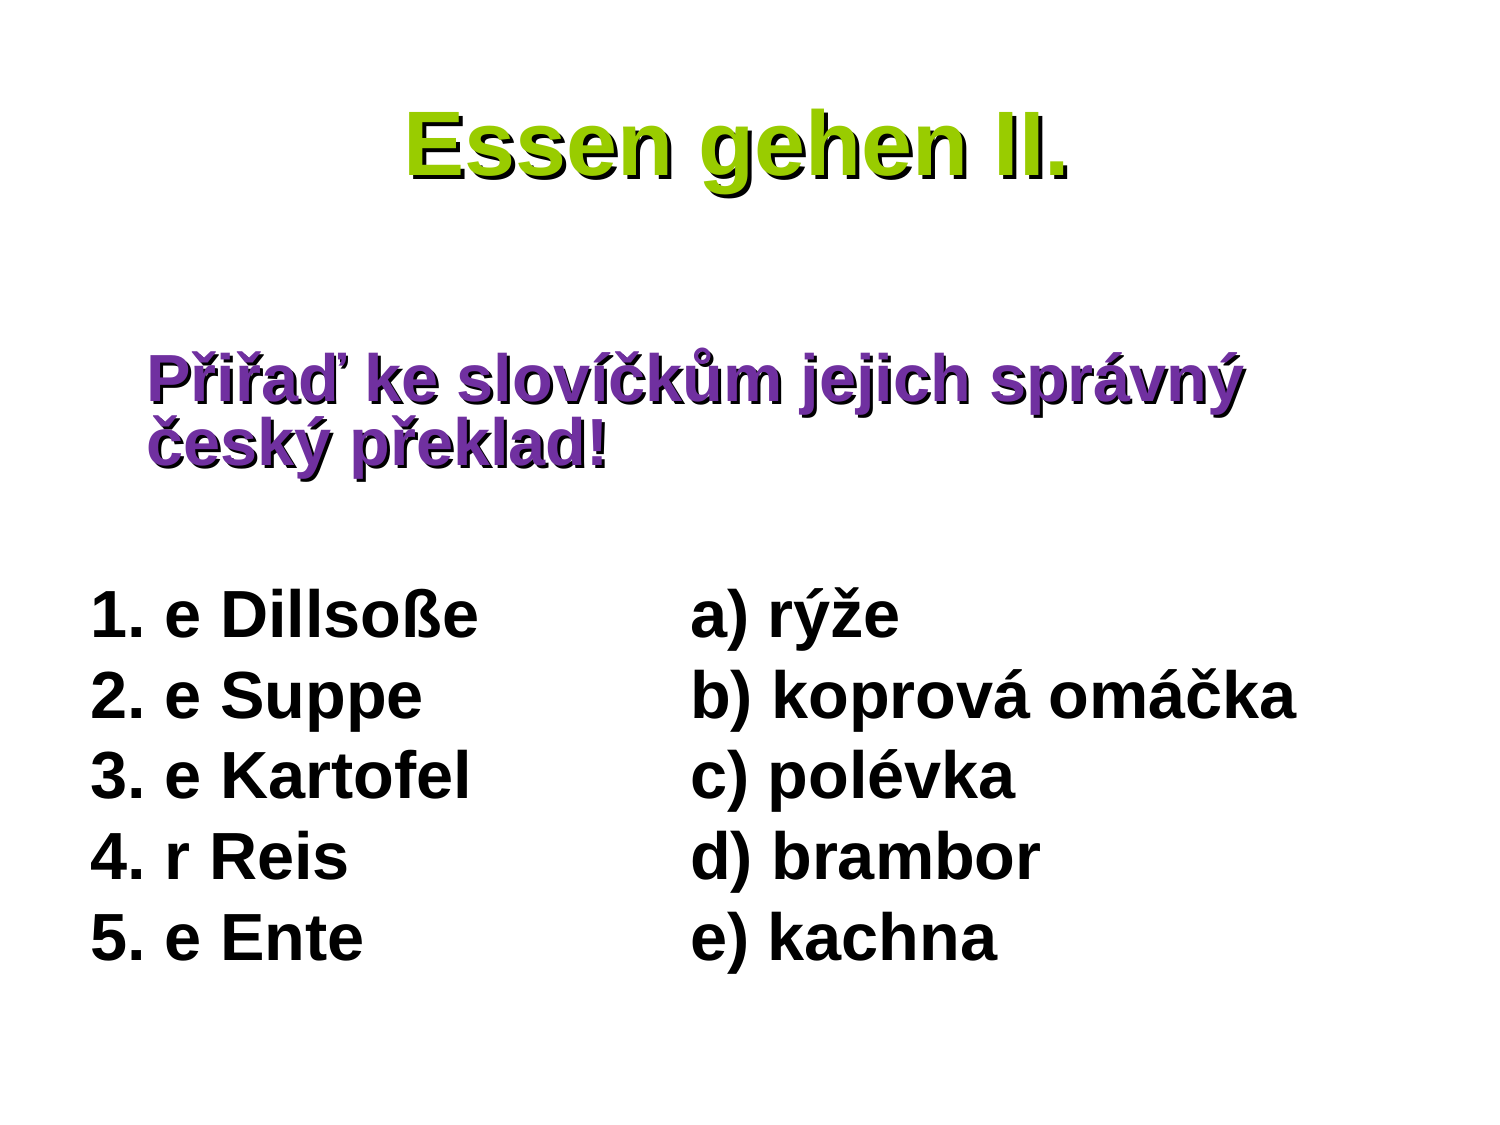

# Essen gehen II.
	Přiřaď ke slovíčkům jejich správný český překlad!
 e Dillsoße 		a) rýže
 e Suppe		b) koprová omáčka
 e Kartofel		c) polévka
 r Reis			d) brambor
 e Ente			e) kachna